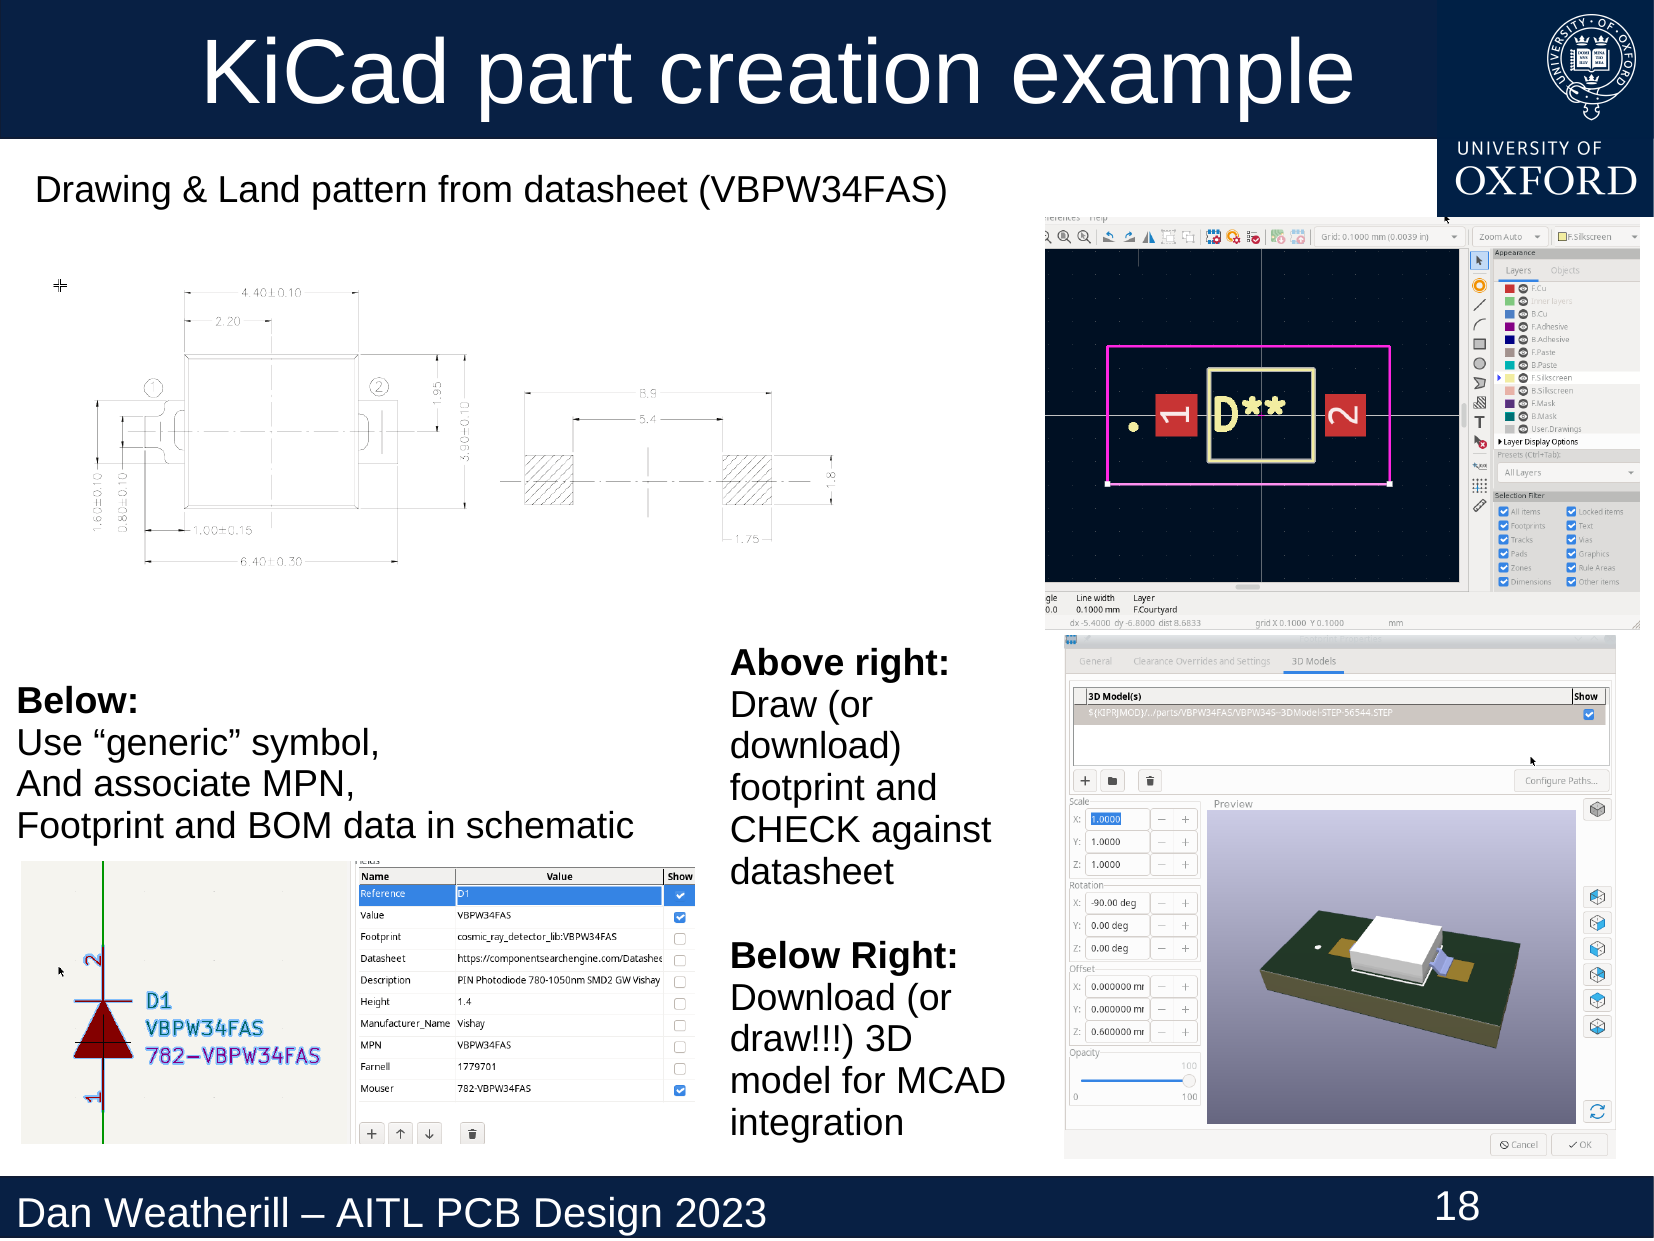

# KiCad part creation example
Drawing & Land pattern from datasheet (VBPW34FAS)
Above right: Draw (or download) footprint and CHECK against datasheet
Below Right: Download (or draw!!!) 3D model for MCAD integration
Below:
Use “generic” symbol,
And associate MPN,
Footprint and BOM data in schematic